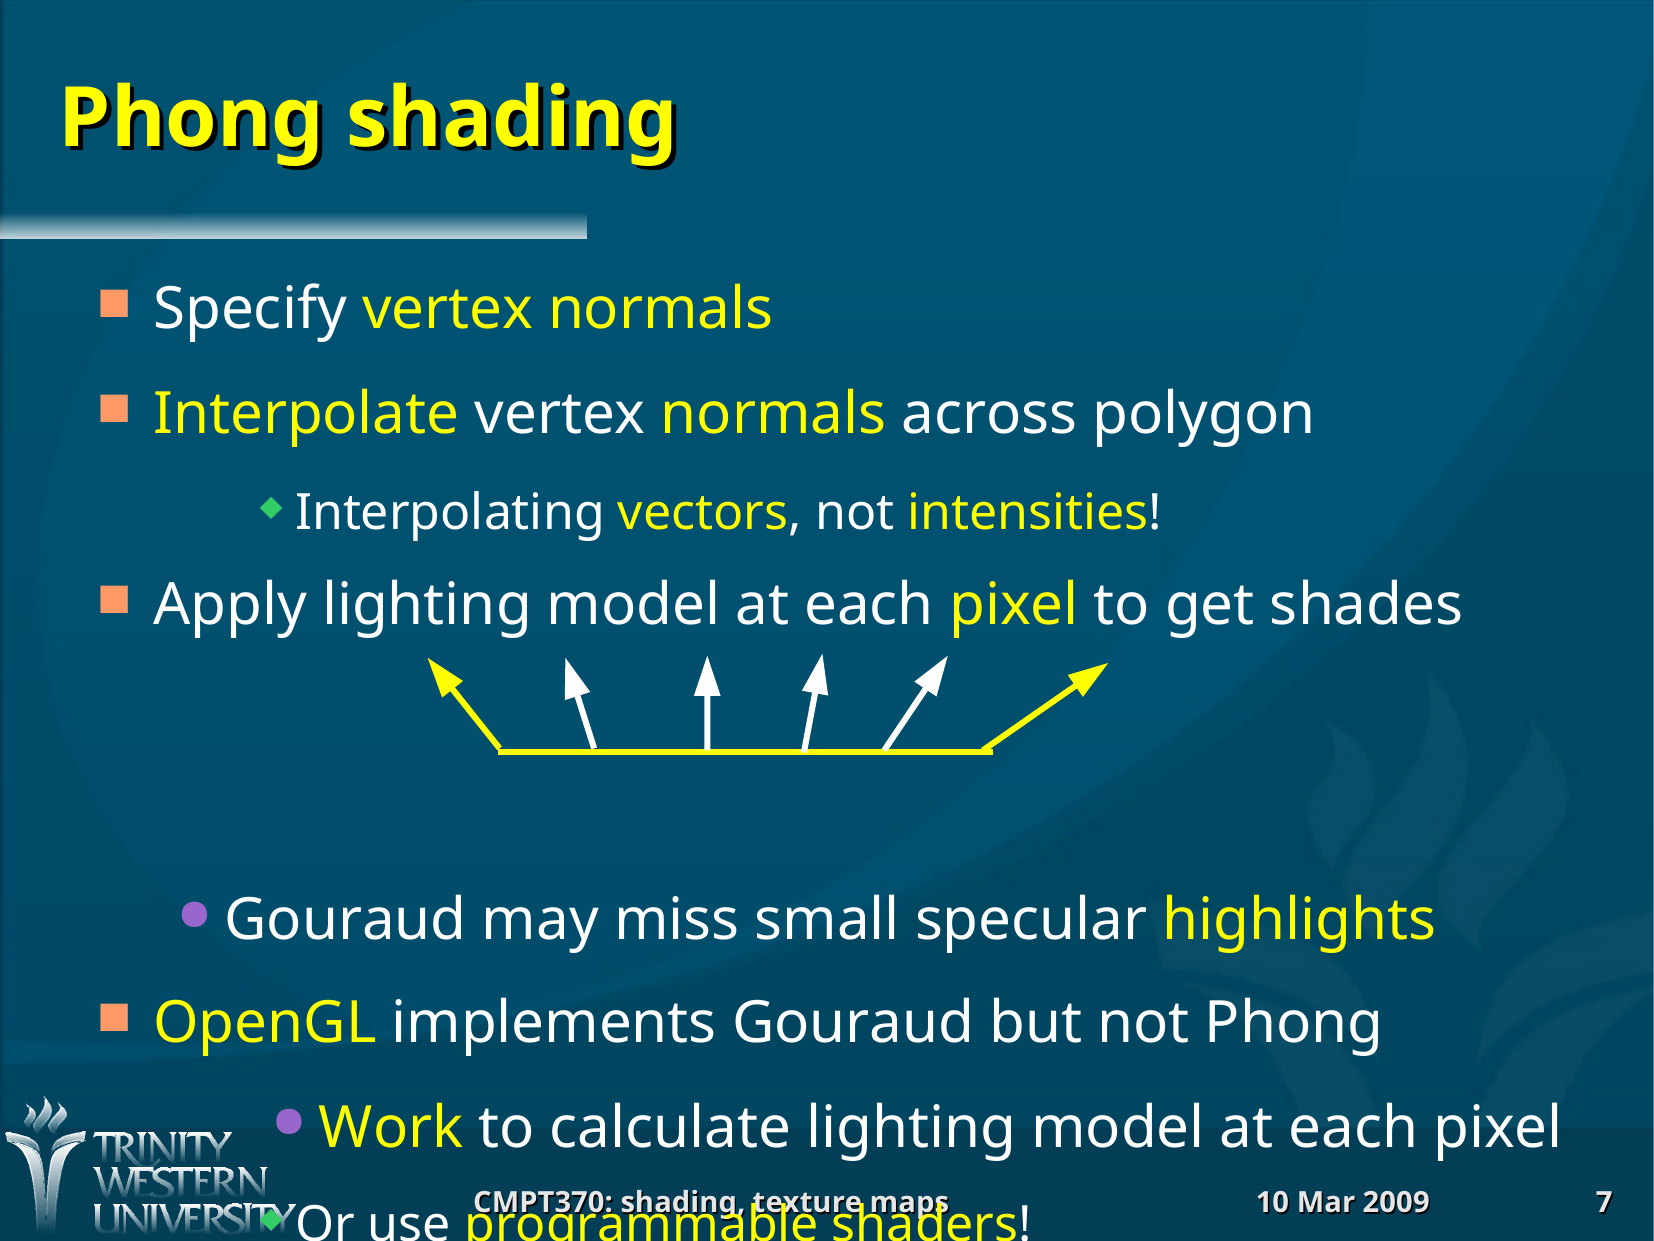

# Phong shading
Specify vertex normals
Interpolate vertex normals across polygon
Interpolating vectors, not intensities!
Apply lighting model at each pixel to get shades
Gouraud may miss small specular highlights
OpenGL implements Gouraud but not Phong
Work to calculate lighting model at each pixel
Or use programmable shaders!
CMPT370: shading, texture maps
10 Mar 2009
7